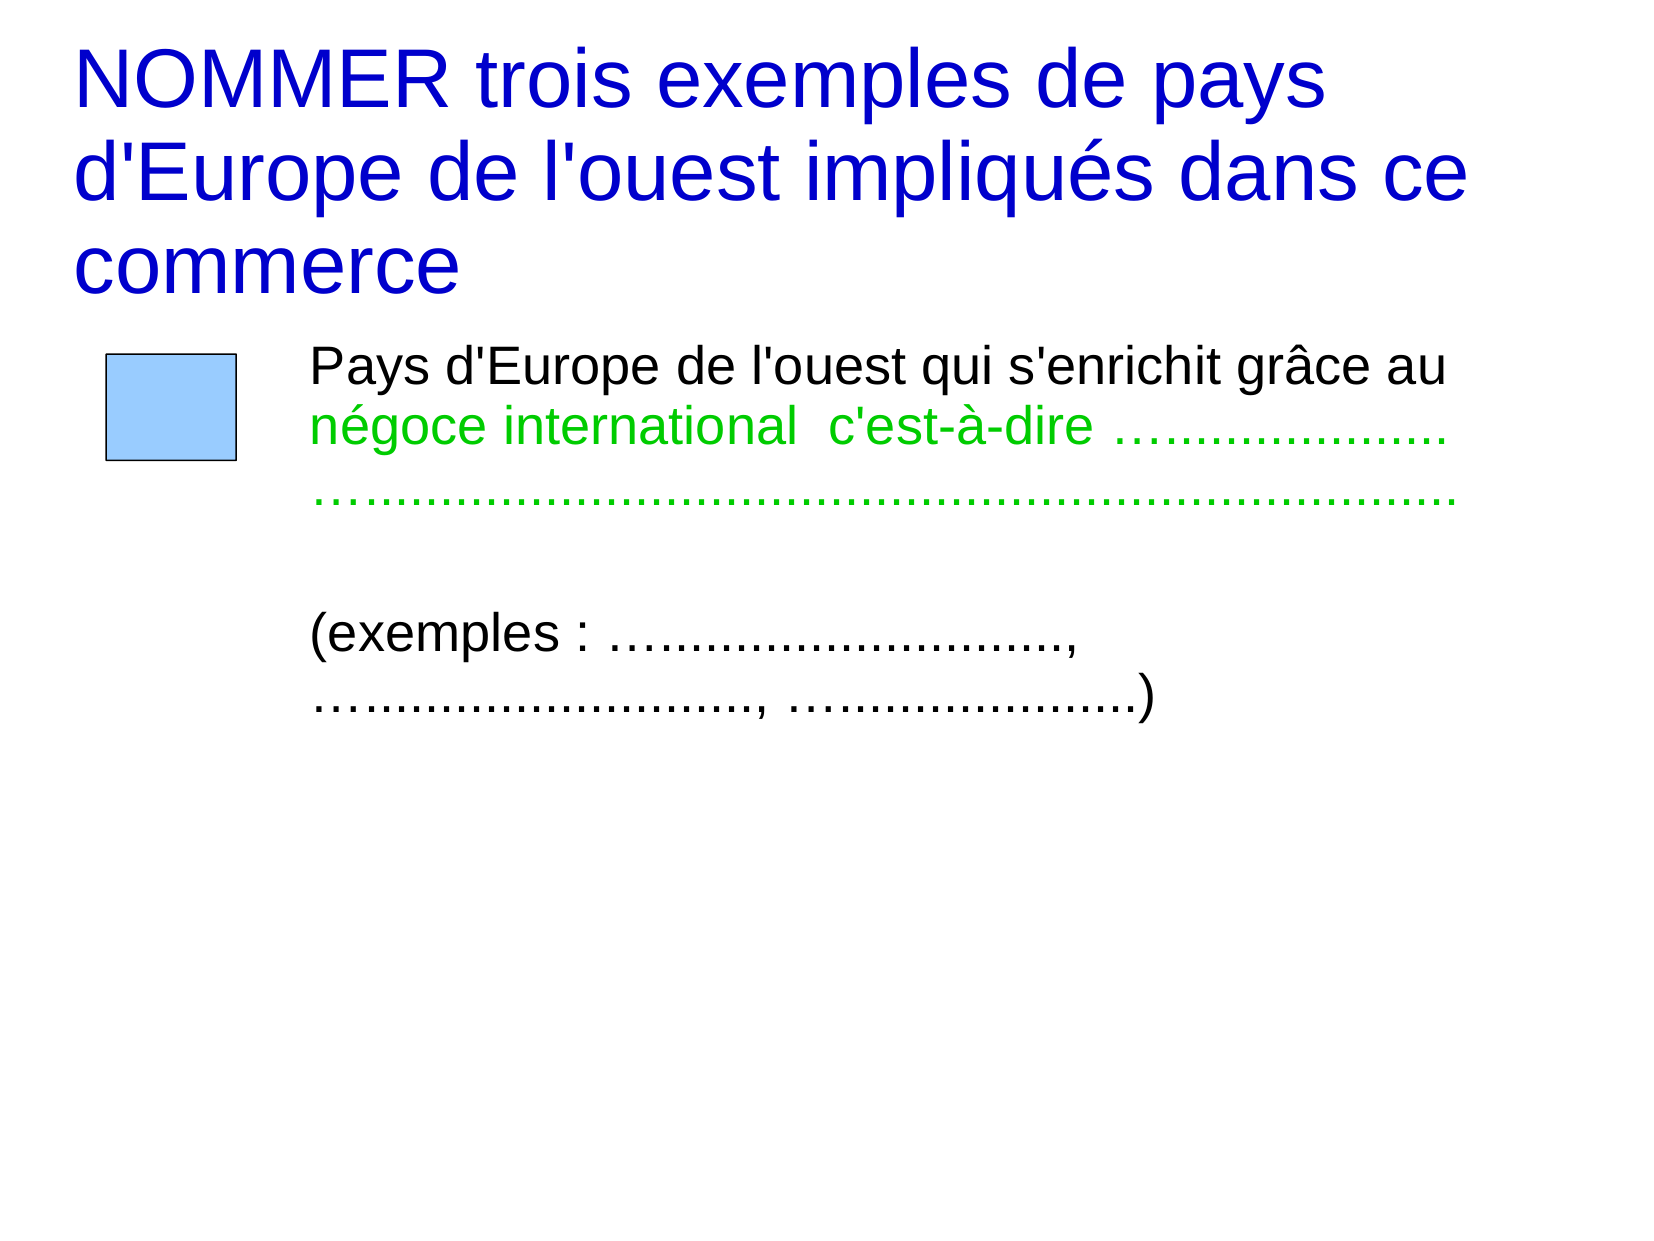

NOMMER trois exemples de pays d'Europe de l'ouest impliqués dans ce commerce
Pays d'Europe de l'ouest qui s'enrichit grâce au négoce international c'est-à-dire …................... ….........................................................................
(exemples : …..........................., ….........................., …....................)